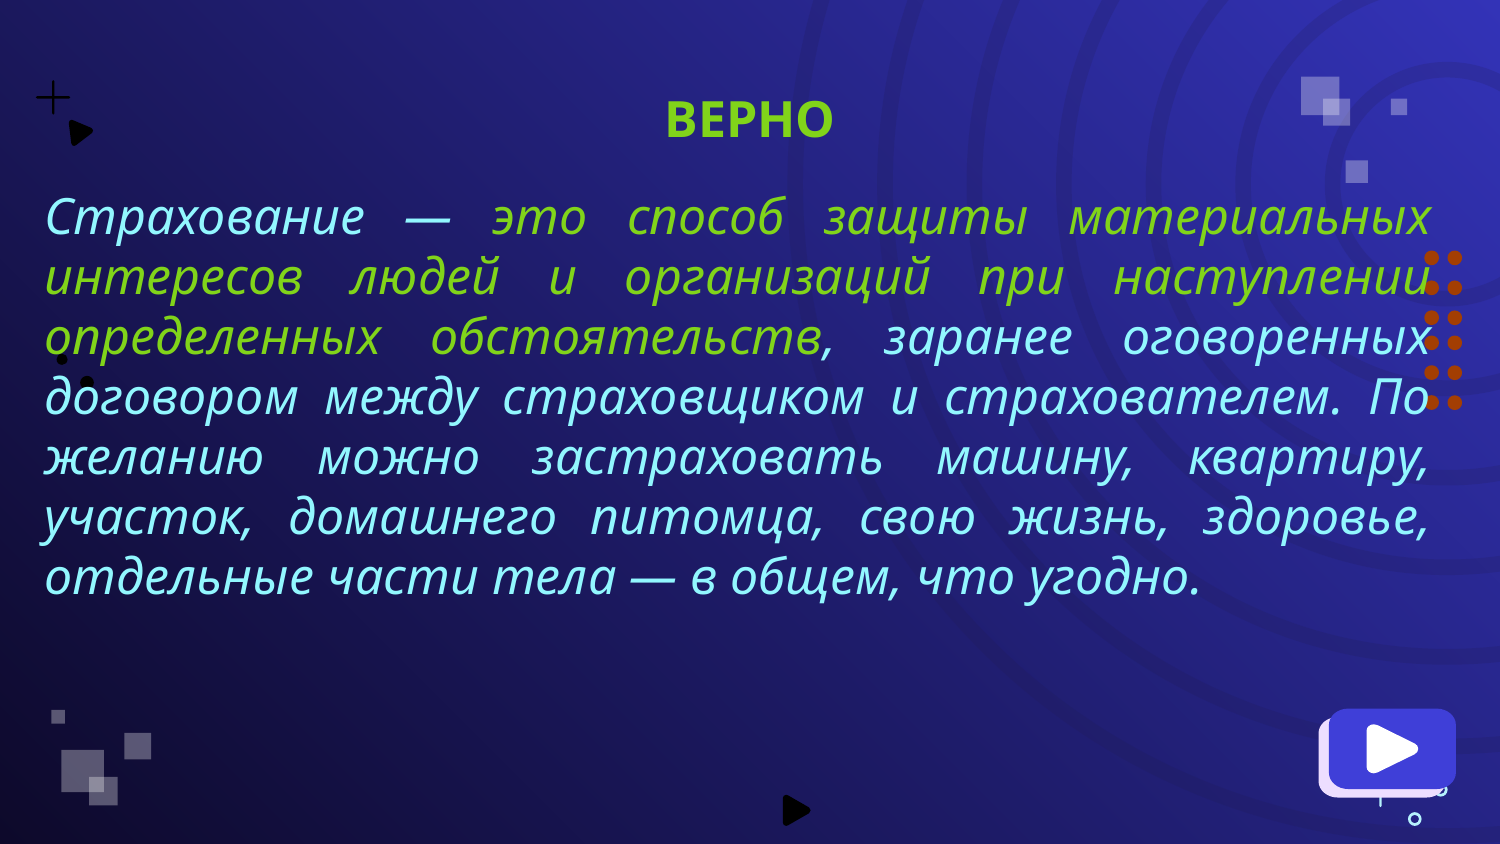

# ВЕРНО
Страхование — это способ защиты материальных интересов людей и организаций при наступлении определенных обстоятельств, заранее оговоренных договором между страховщиком и страхователем. По желанию можно застраховать машину, квартиру, участок, домашнего питомца, свою жизнь, здоровье, отдельные части тела — в общем, что угодно.